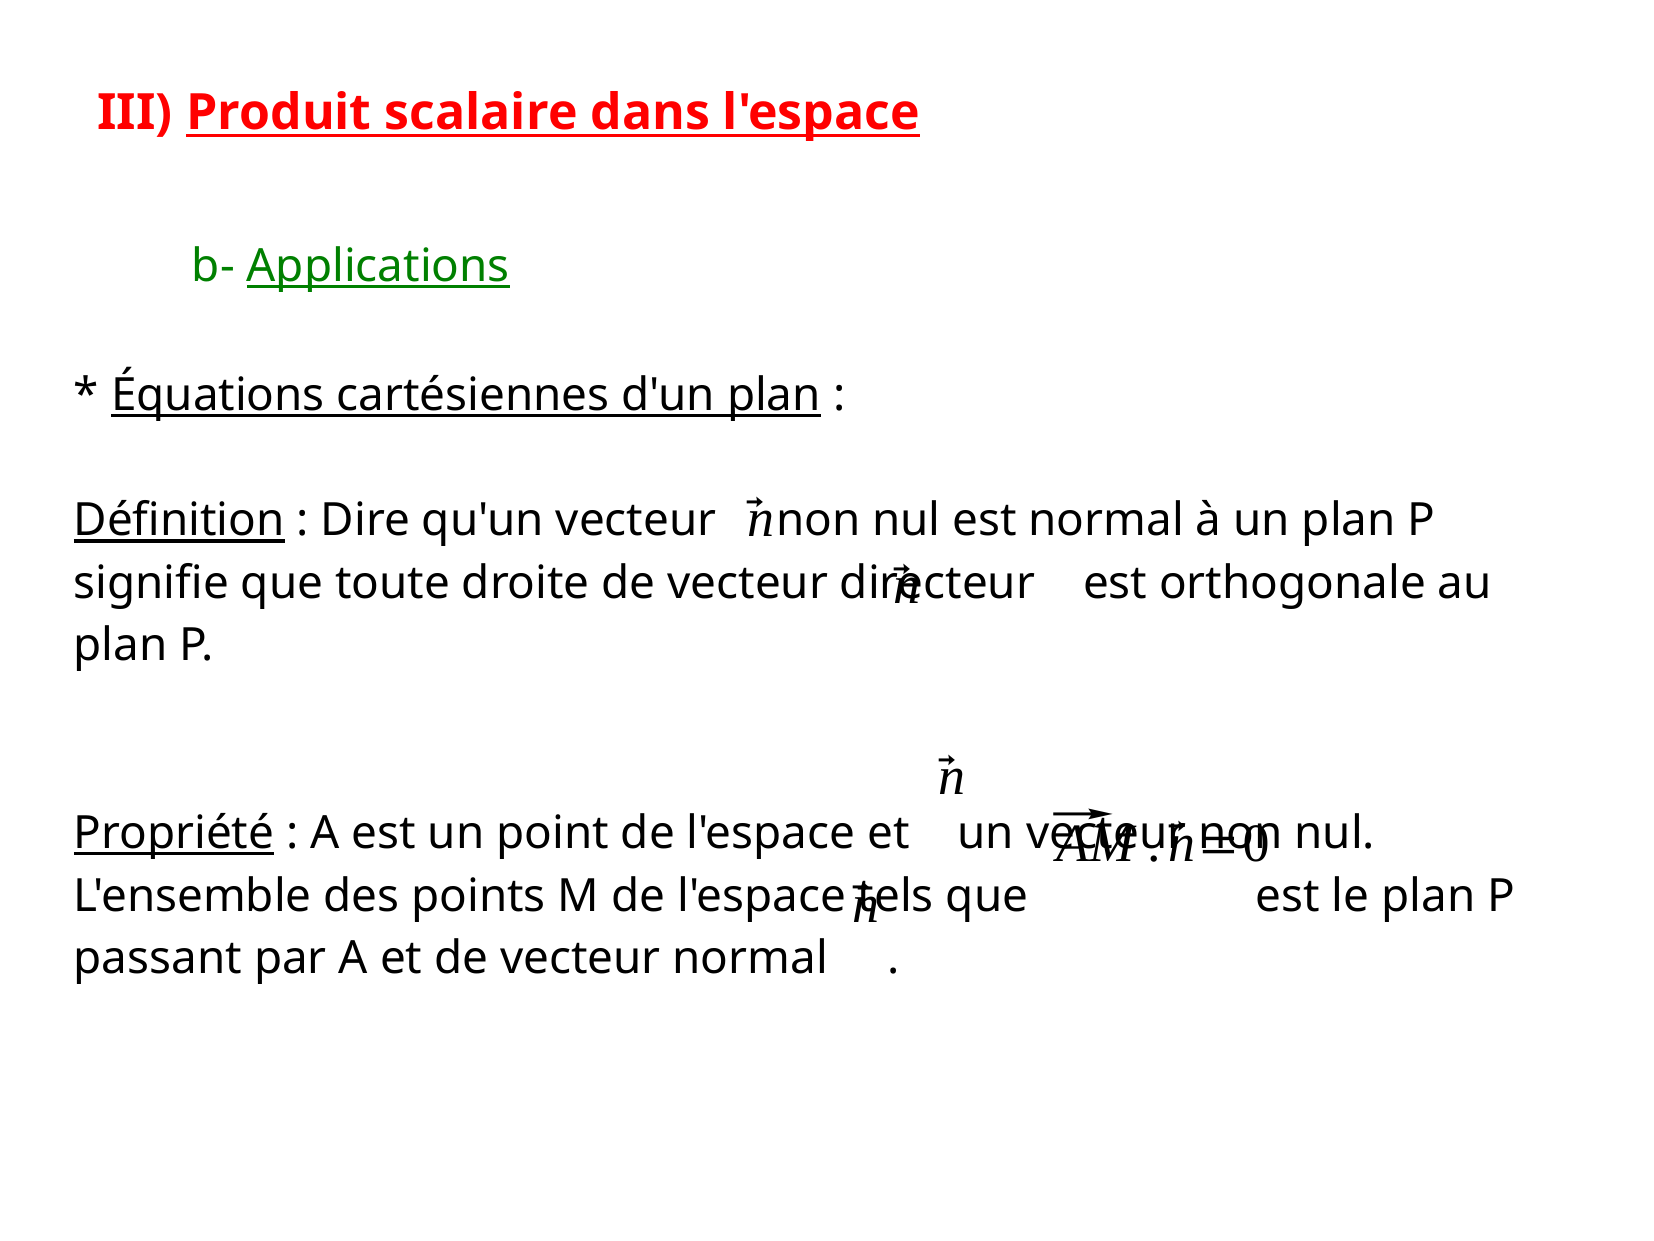

III) Produit scalaire dans l'espace
b- Applications
* Équations cartésiennes d'un plan :
Définition : Dire qu'un vecteur non nul est normal à un plan P signifie que toute droite de vecteur directeur est orthogonale au plan P.
Propriété : A est un point de l'espace et un vecteur non nul.
L'ensemble des points M de l'espace tels que est le plan P passant par A et de vecteur normal .